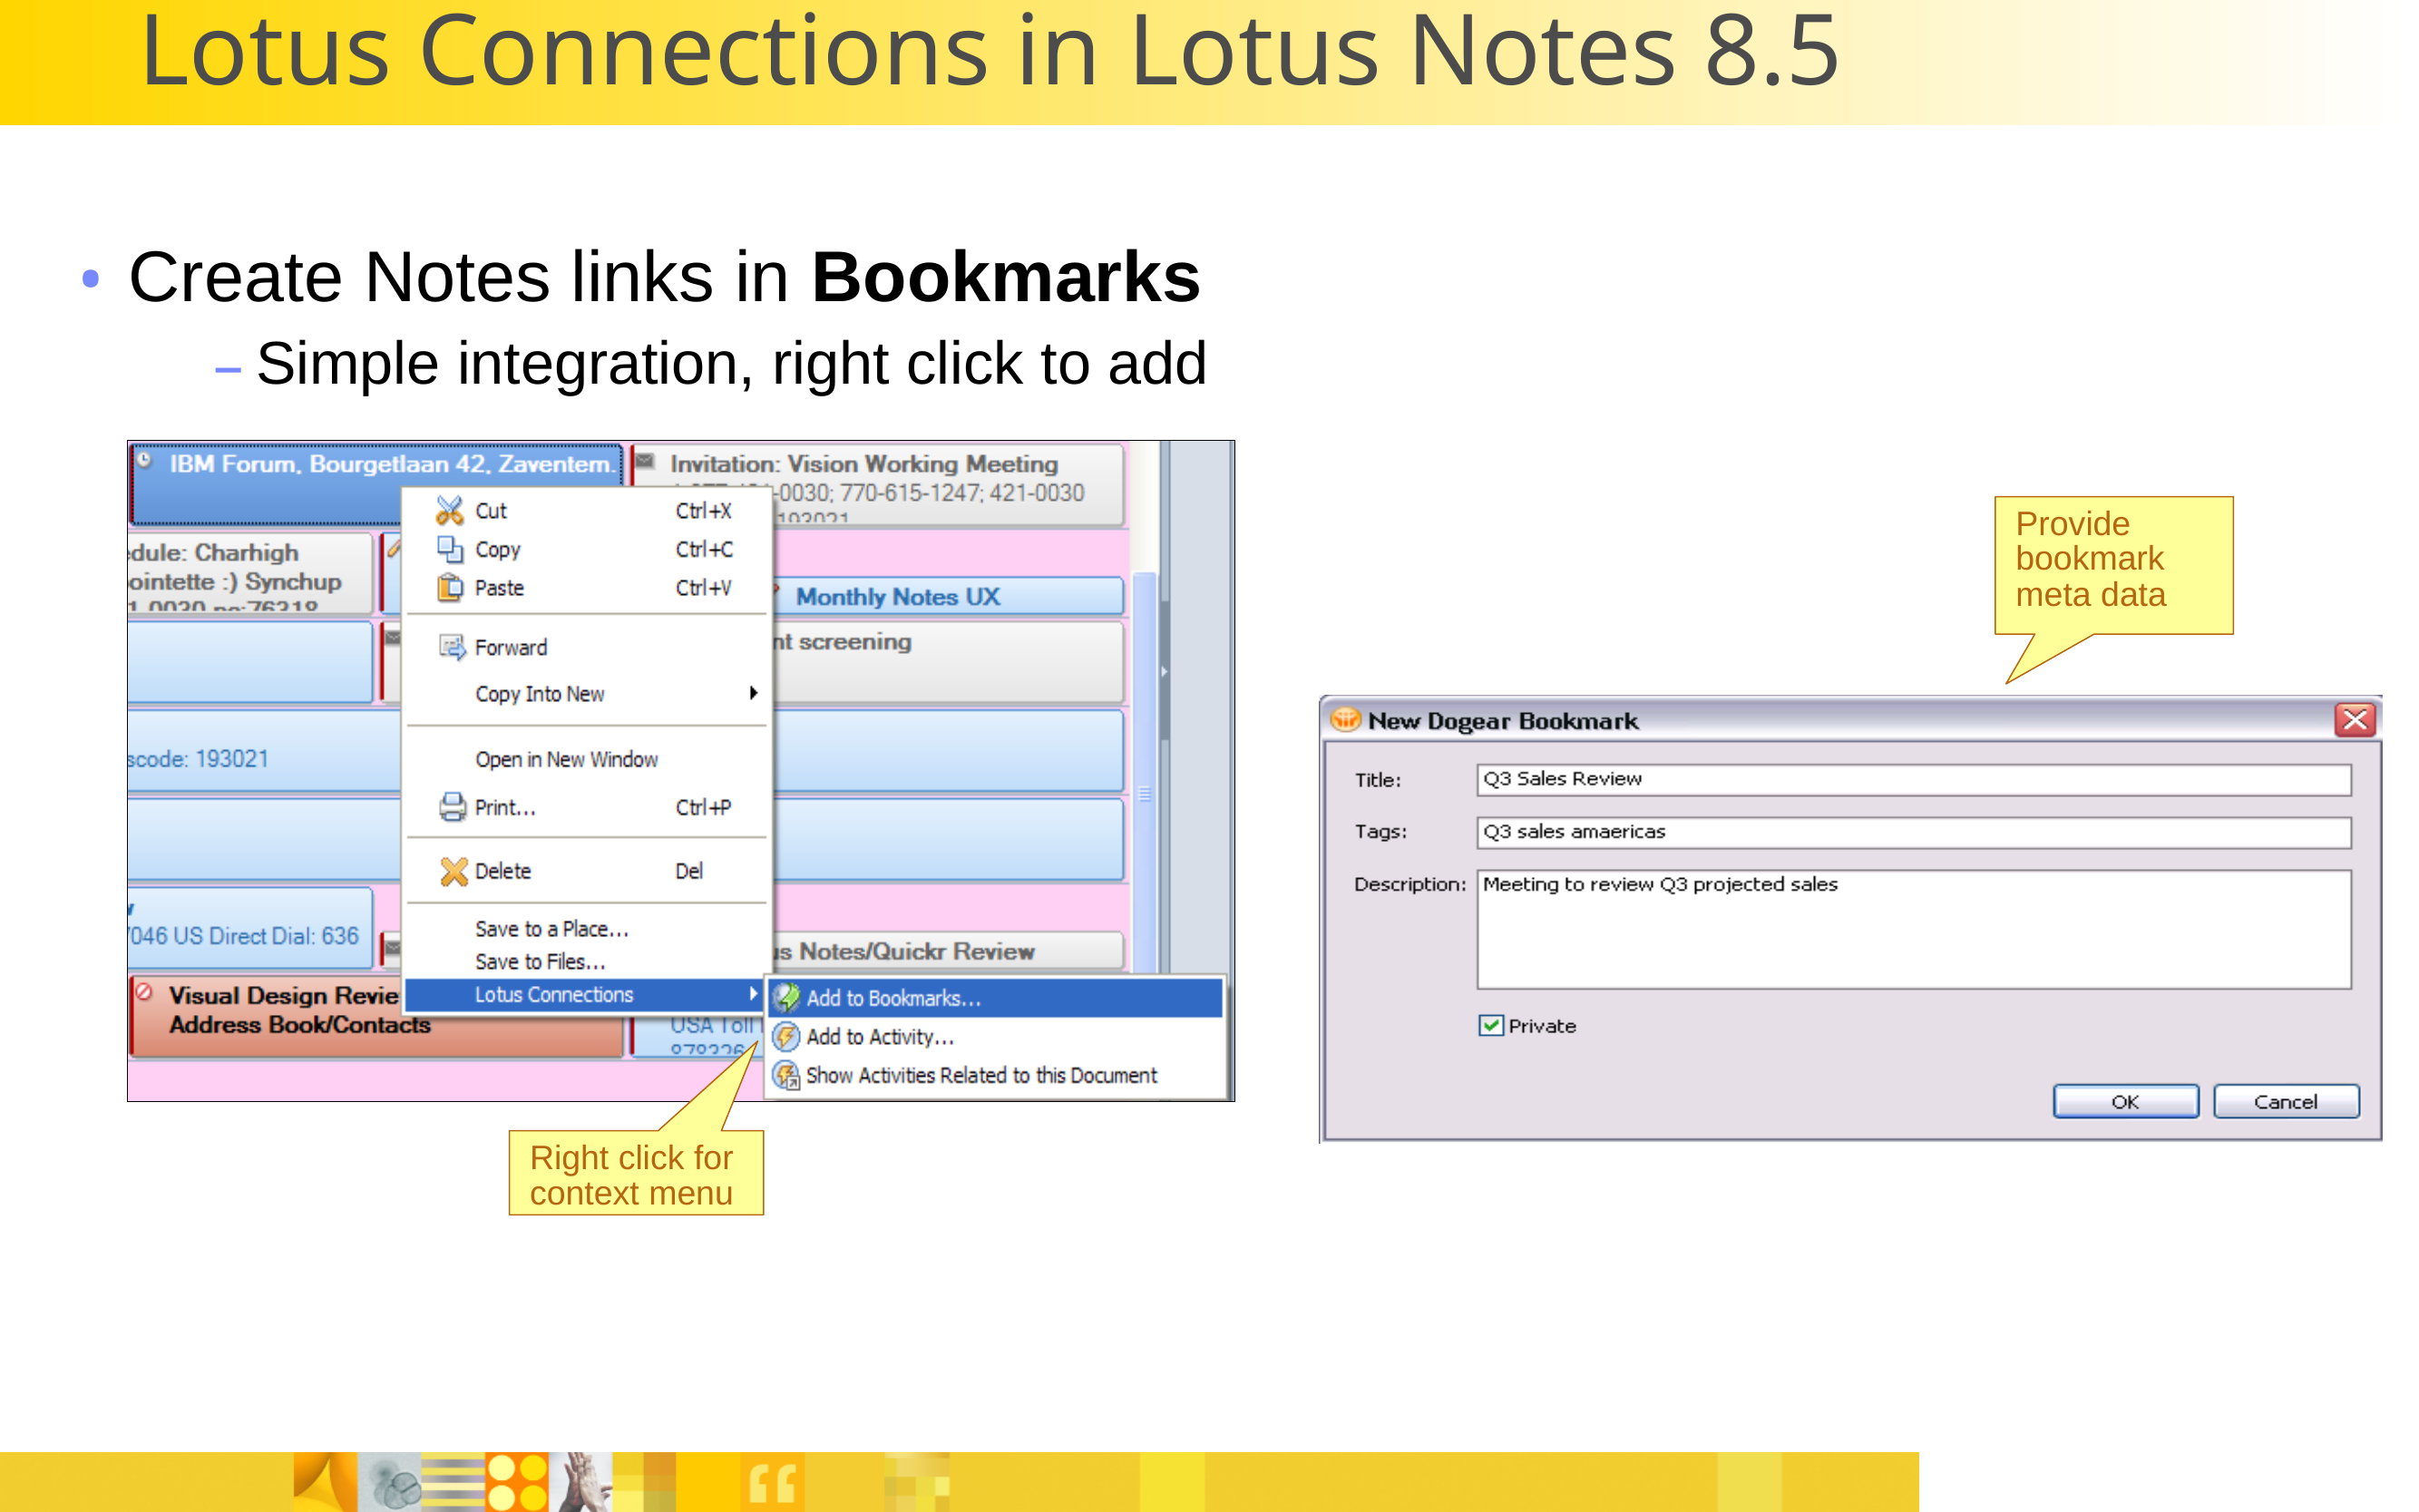

# Lotus Connections in Lotus Notes 8.5
Create Notes links in Bookmarks
Simple integration, right click to add
Provide bookmark meta data
Right click for context menu